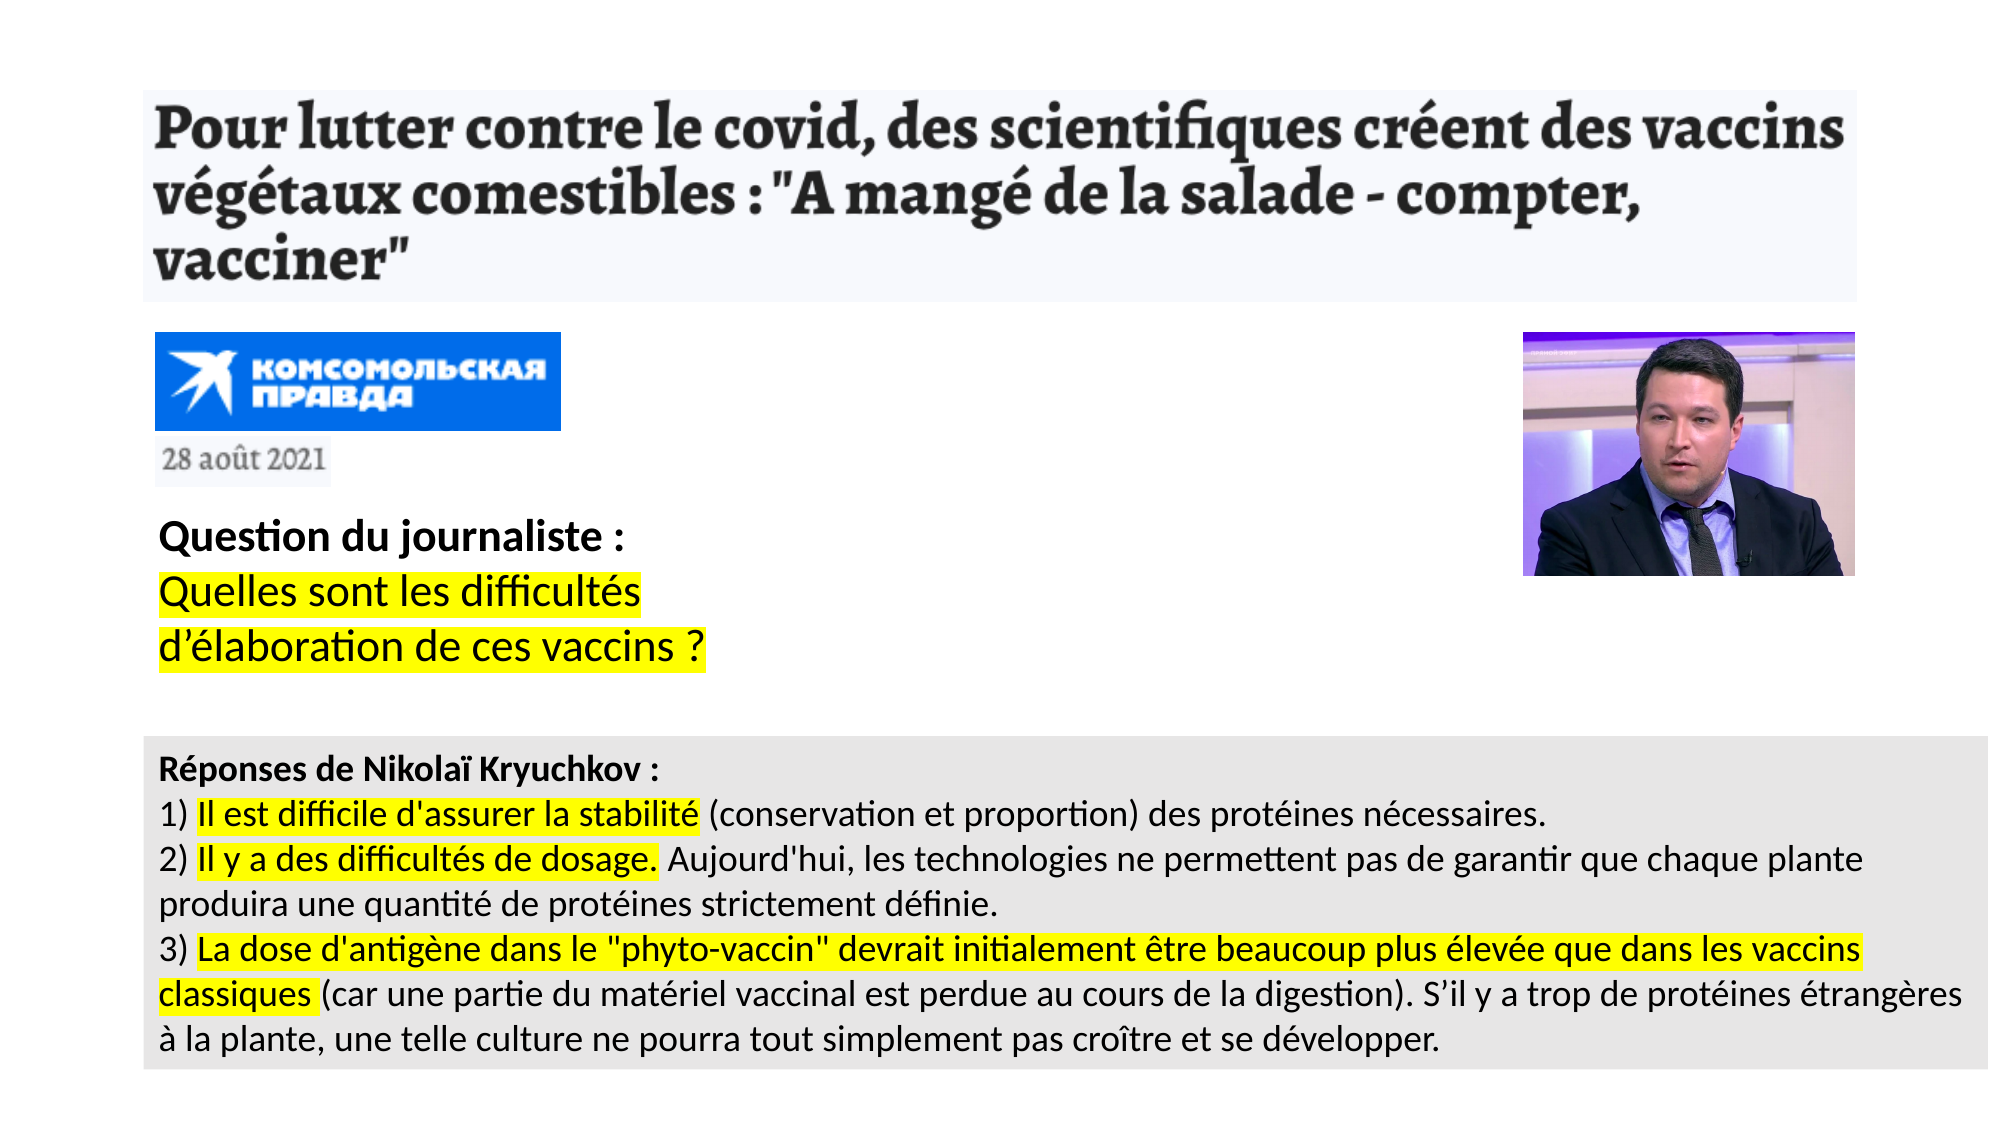

Question du journaliste :
Quelles sont les difficultés d’élaboration de ces vaccins ?
Réponses de Nikolaï Kryuchkov :
1) Il est difficile d'assurer la stabilité (conservation et proportion) des protéines nécessaires.
2) Il y a des difficultés de dosage. Aujourd'hui, les technologies ne permettent pas de garantir que chaque plante produira une quantité de protéines strictement définie.
3) La dose d'antigène dans le "phyto-vaccin" devrait initialement être beaucoup plus élevée que dans les vaccins classiques (car une partie du matériel vaccinal est perdue au cours de la digestion). S’il y a trop de protéines étrangères à la plante, une telle culture ne pourra tout simplement pas croître et se développer.